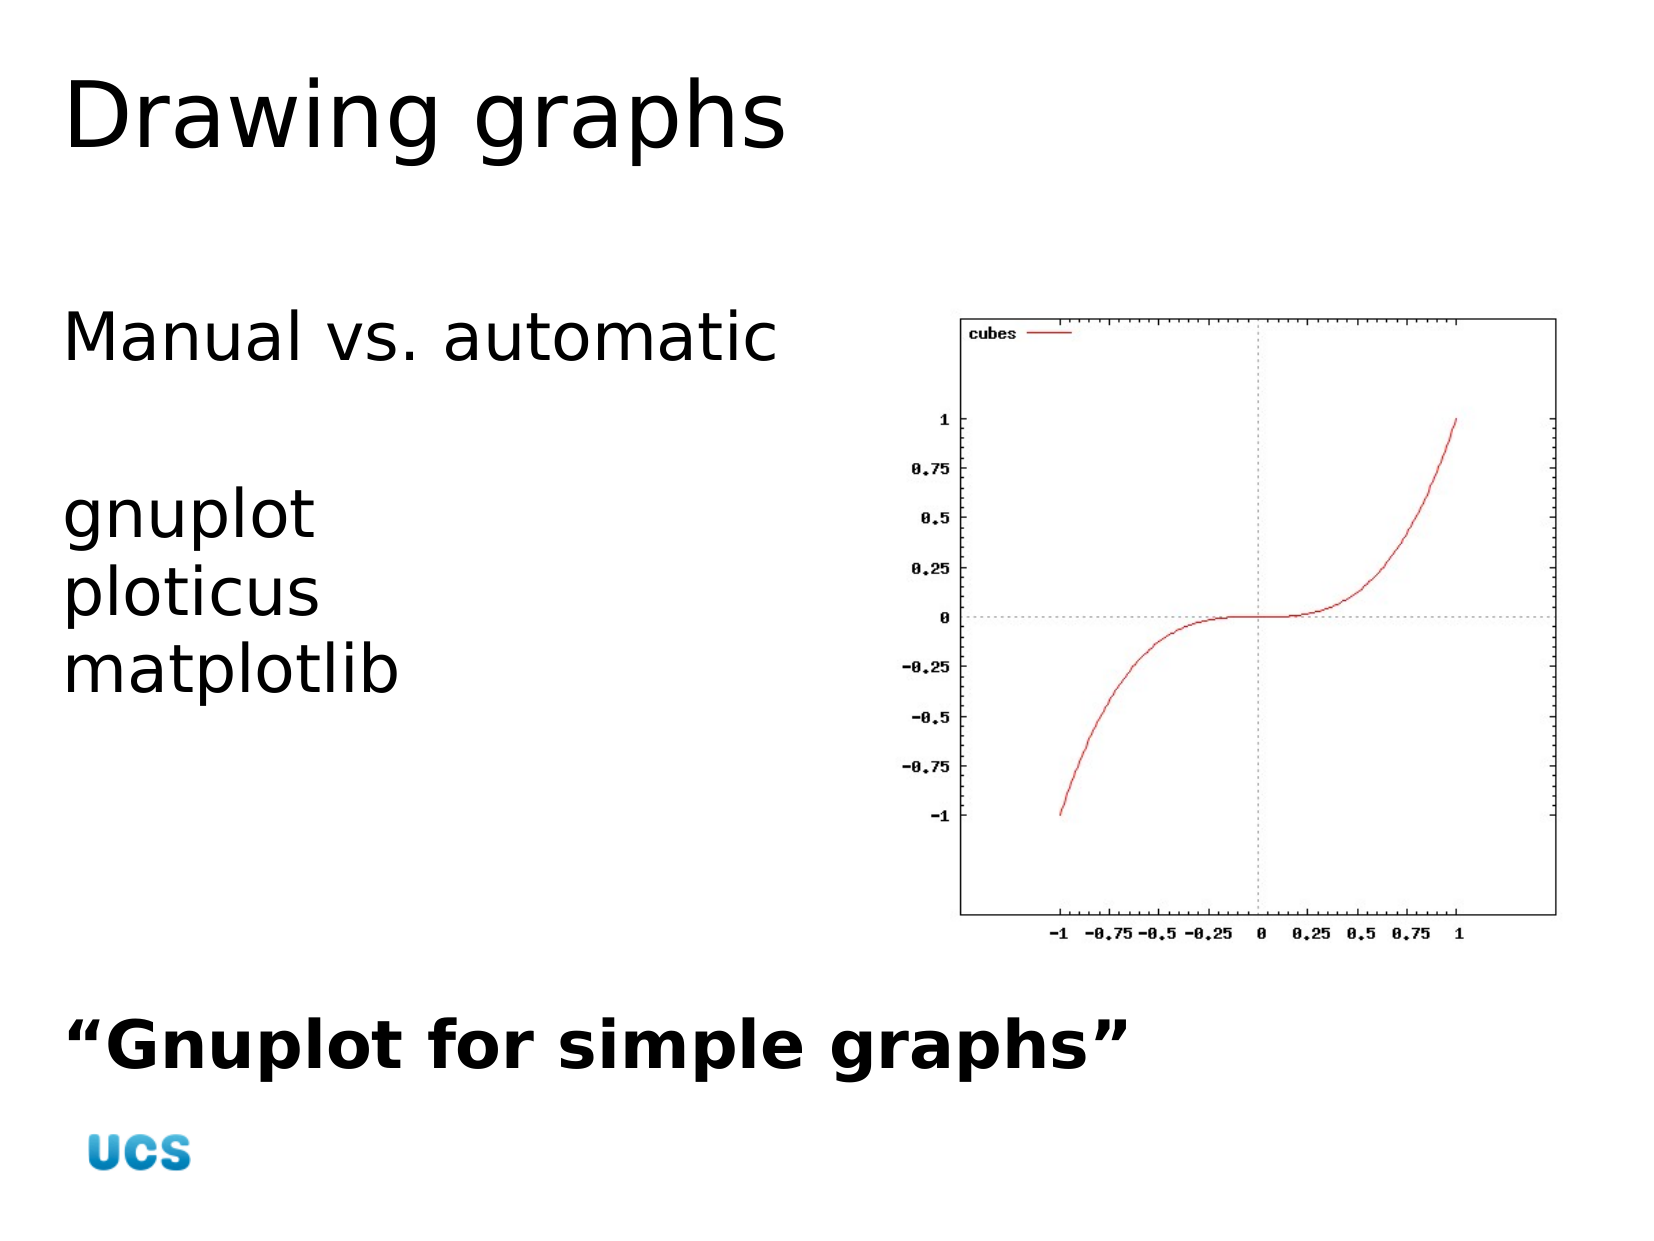

Drawing graphs
Manual vs. automatic
gnuplot
ploticus
matplotlib
“Gnuplot for simple graphs”